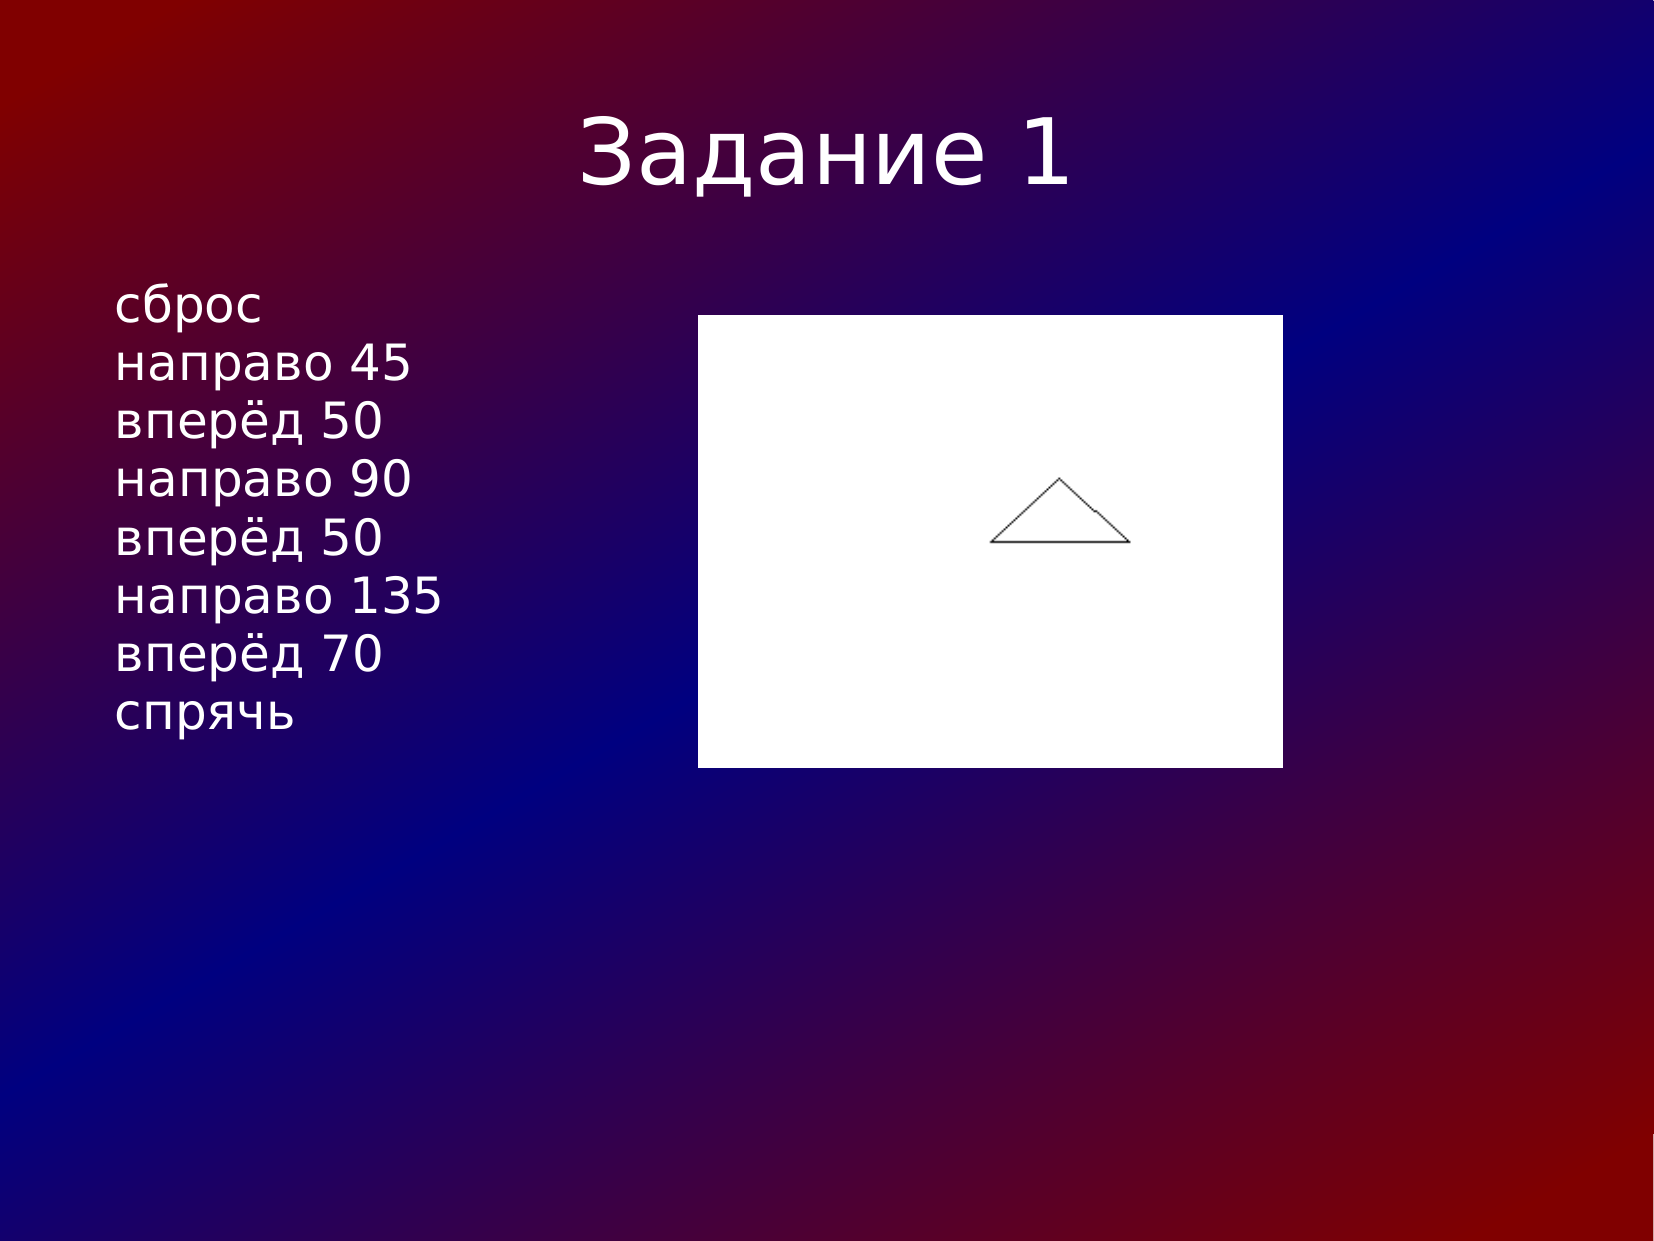

# Задание 1
сброс
направо 45
вперёд 50
направо 90
вперёд 50
направо 135
вперёд 70
спрячь